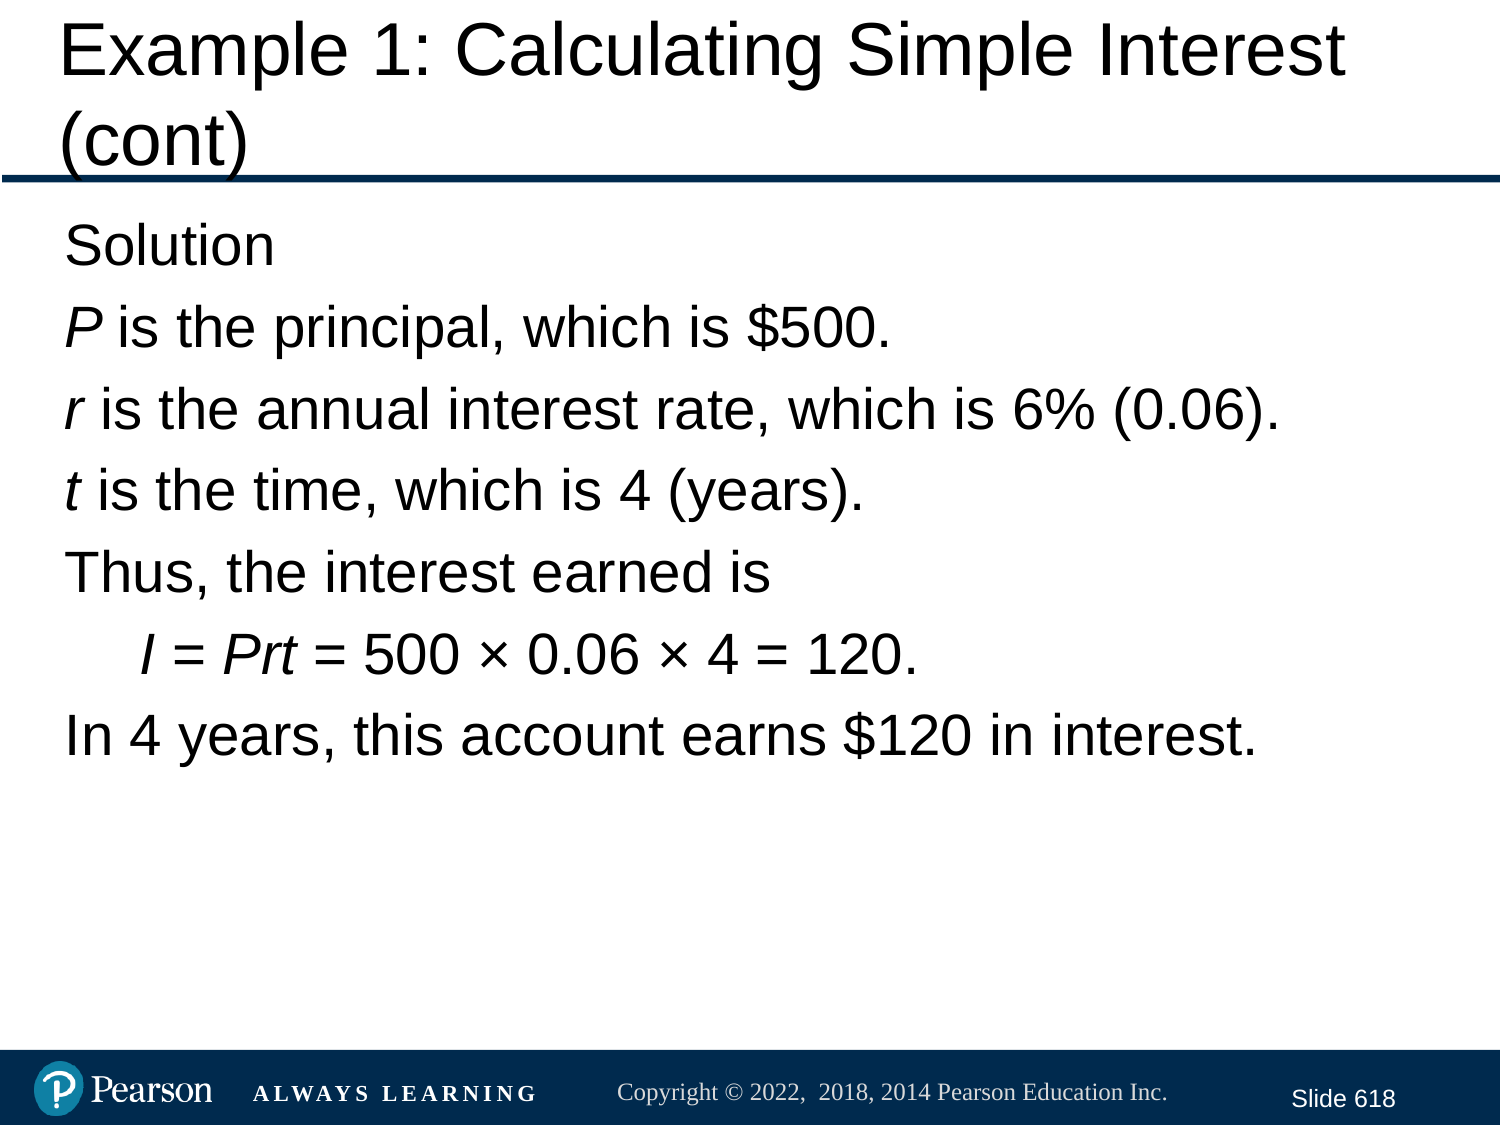

# Example 1: Calculating Simple Interest (cont)
Solution
P is the principal, which is $500.
r is the annual interest rate, which is 6% (0.06).
t is the time, which is 4 (years).
Thus, the interest earned is
	I = Prt = 500 × 0.06 × 4 = 120.
In 4 years, this account earns $120 in interest.